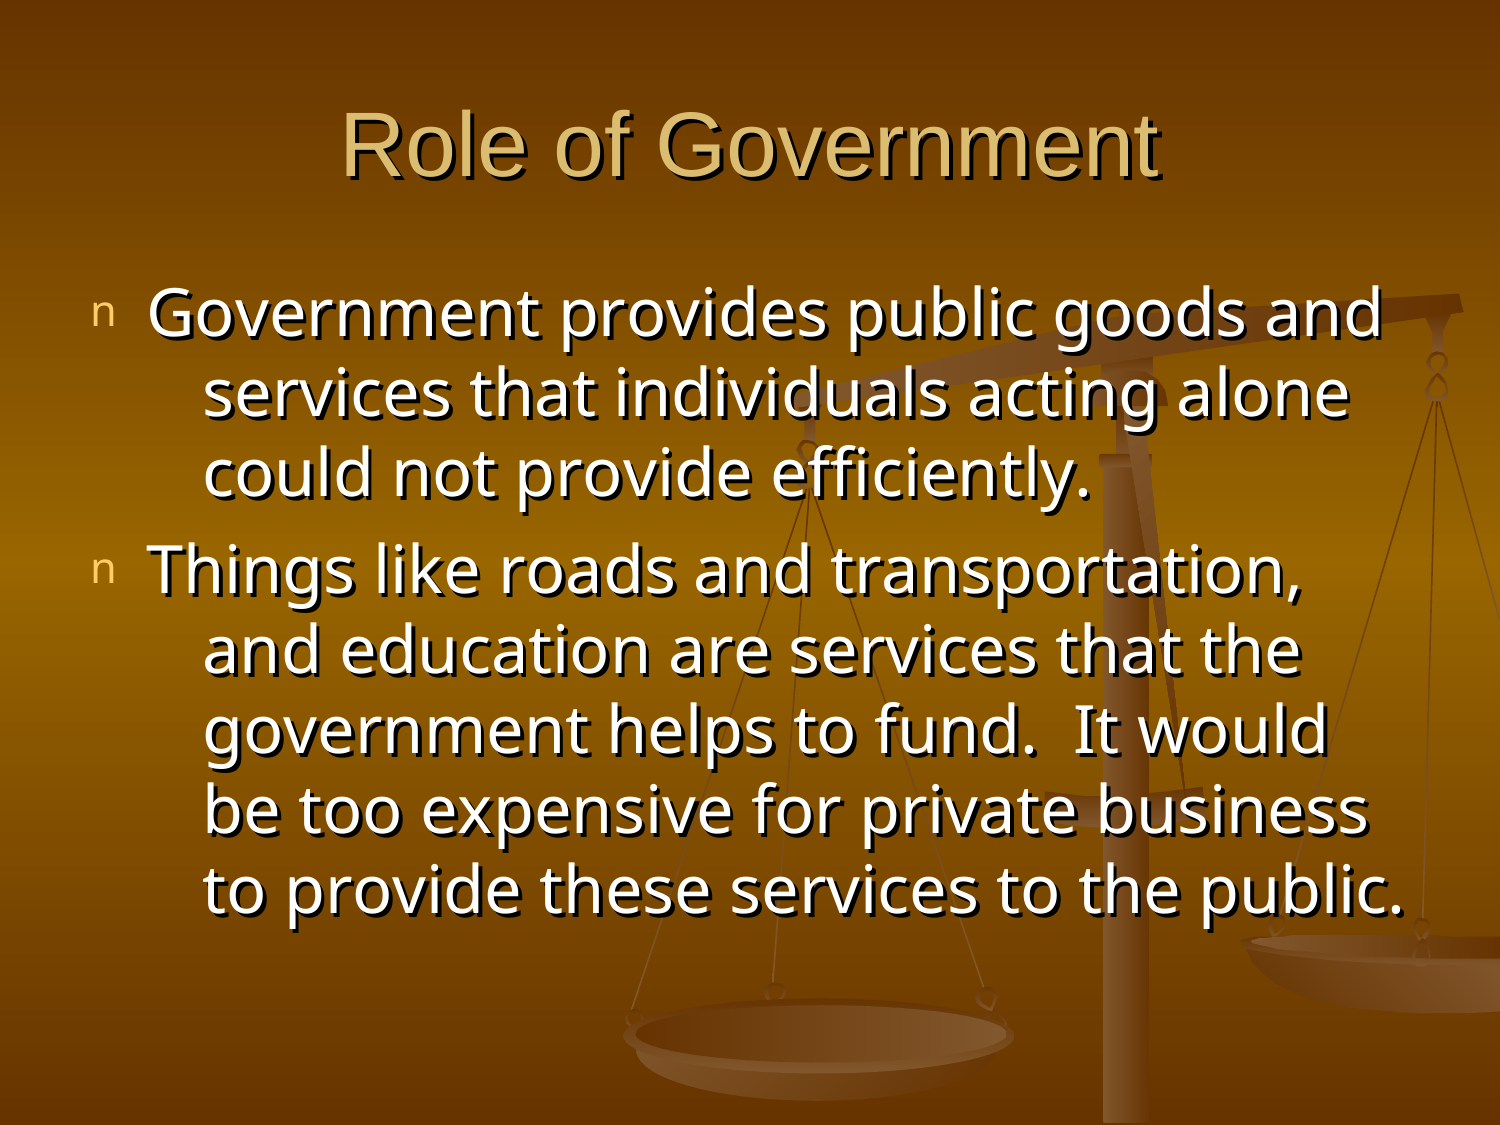

# Role of Government
Government provides public goods and services that individuals acting alone could not provide efficiently.
Things like roads and transportation, and education are services that the government helps to fund. It would be too expensive for private business to provide these services to the public.